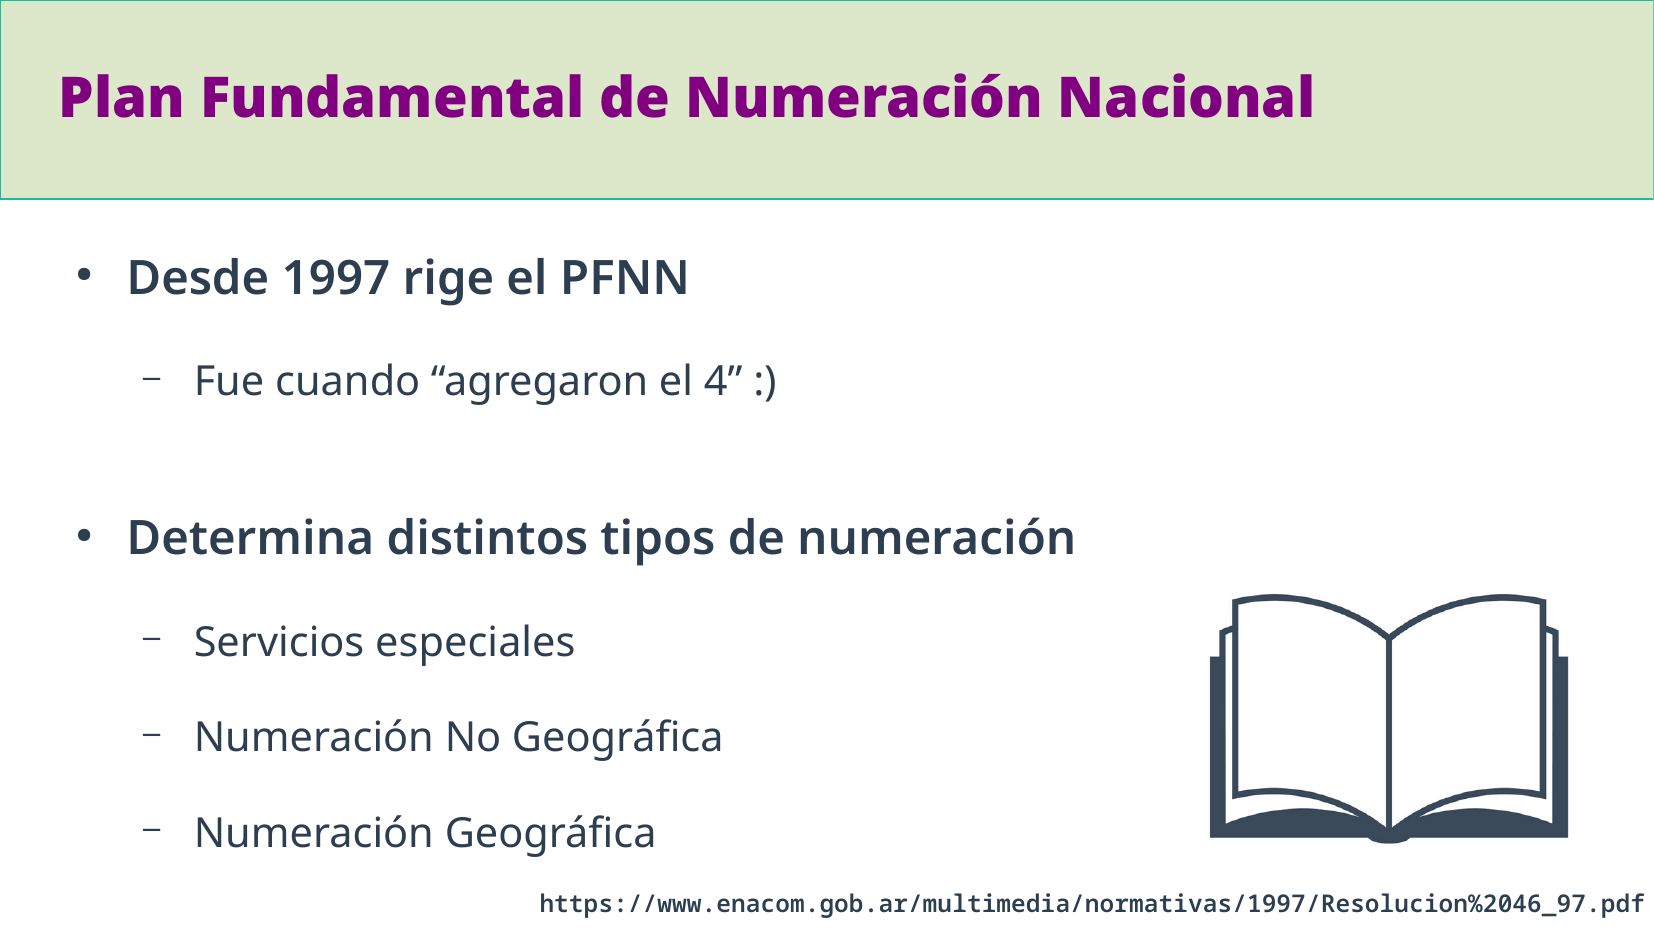

Plan Fundamental de Numeración Nacional
# Desde 1997 rige el PFNN
Fue cuando “agregaron el 4” :)
Determina distintos tipos de numeración
Servicios especiales
Numeración No Geográfica
Numeración Geográfica
https://www.enacom.gob.ar/multimedia/normativas/1997/Resolucion%2046_97.pdf